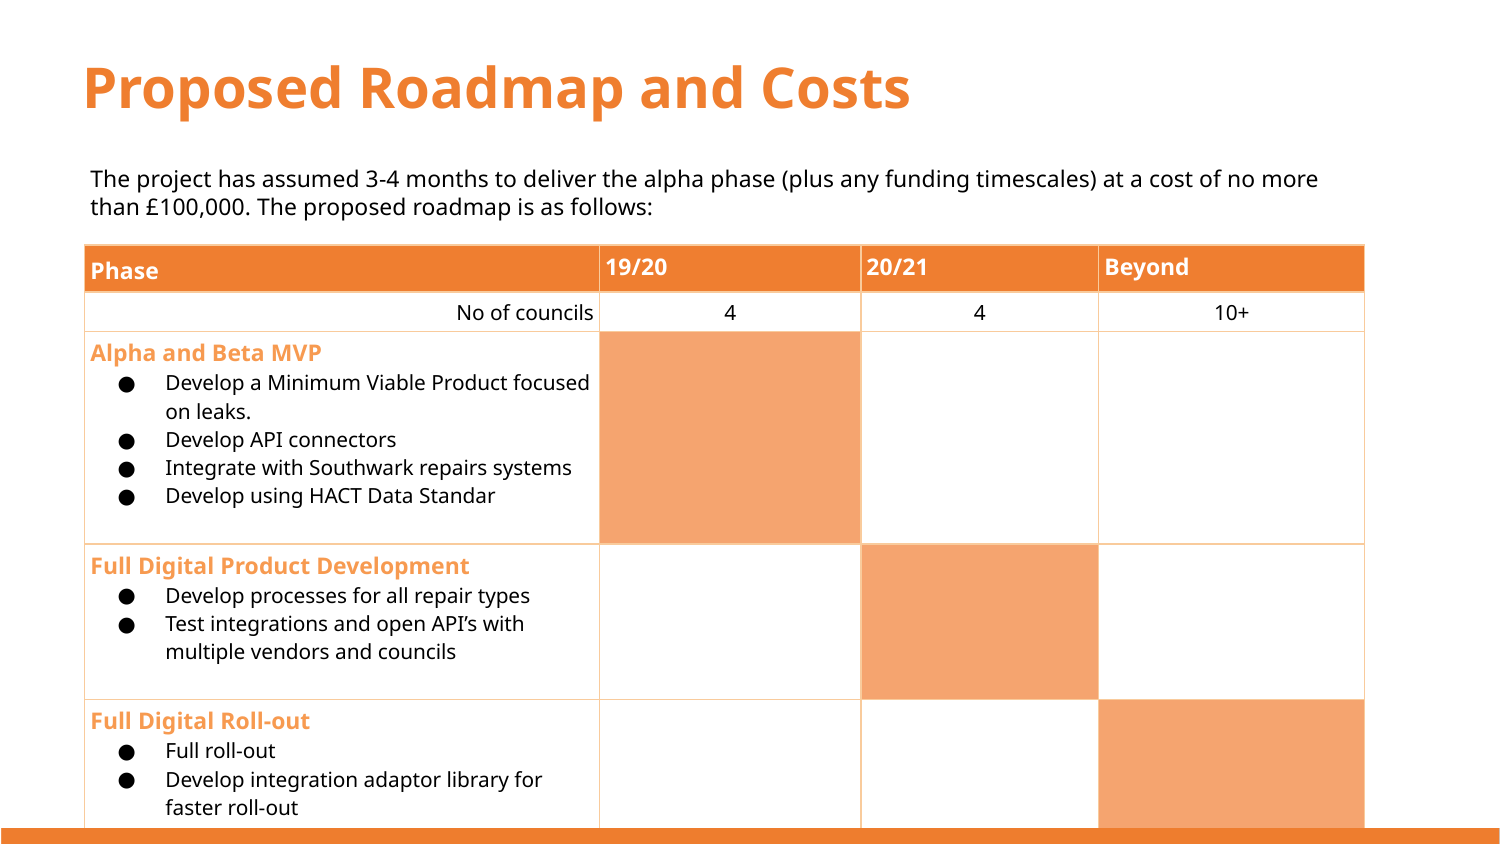

Proposed Roadmap and Costs
The project has assumed 3-4 months to deliver the alpha phase (plus any funding timescales) at a cost of no more than £100,000. The proposed roadmap is as follows:
| Phase | 19/20 | 20/21 | Beyond |
| --- | --- | --- | --- |
| No of councils | 4 | 4 | 10+ |
| Alpha and Beta MVP Develop a Minimum Viable Product focused on leaks. Develop API connectors Integrate with Southwark repairs systems Develop using HACT Data Standar | | | |
| Full Digital Product Development Develop processes for all repair types Test integrations and open API’s with multiple vendors and councils | | | |
| Full Digital Roll-out Full roll-out Develop integration adaptor library for faster roll-out | | | |